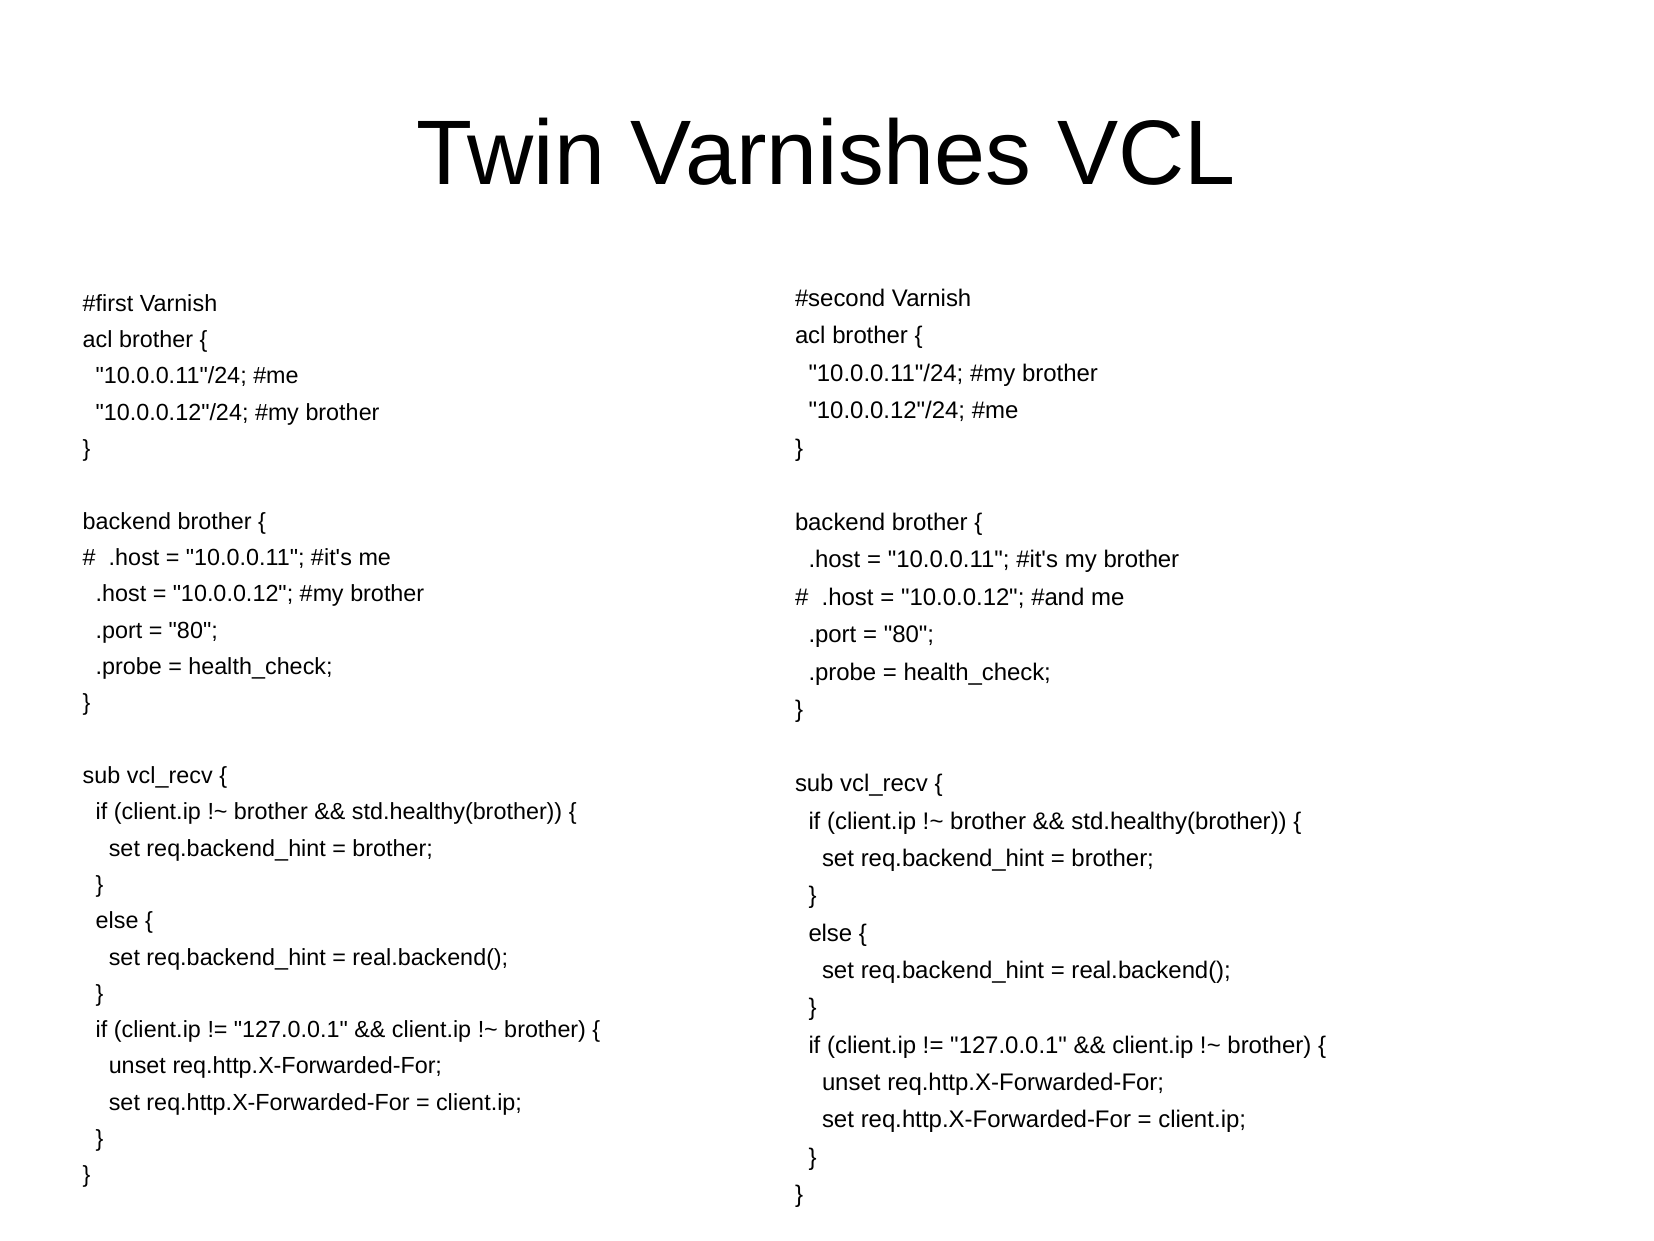

# Twin Varnishes VCL
#second Varnish
acl brother {
 "10.0.0.11"/24; #my brother
 "10.0.0.12"/24; #me
}
backend brother {
 .host = "10.0.0.11"; #it's my brother
# .host = "10.0.0.12"; #and me
 .port = "80";
 .probe = health_check;
}
sub vcl_recv {
 if (client.ip !~ brother && std.healthy(brother)) {
 set req.backend_hint = brother;
 }
 else {
 set req.backend_hint = real.backend();
 }
 if (client.ip != "127.0.0.1" && client.ip !~ brother) {
 unset req.http.X-Forwarded-For;
 set req.http.X-Forwarded-For = client.ip;
 }
}
#first Varnish
acl brother {
 "10.0.0.11"/24; #me
 "10.0.0.12"/24; #my brother
}
backend brother {
# .host = "10.0.0.11"; #it's me
 .host = "10.0.0.12"; #my brother
 .port = "80";
 .probe = health_check;
}
sub vcl_recv {
 if (client.ip !~ brother && std.healthy(brother)) {
 set req.backend_hint = brother;
 }
 else {
 set req.backend_hint = real.backend();
 }
 if (client.ip != "127.0.0.1" && client.ip !~ brother) {
 unset req.http.X-Forwarded-For;
 set req.http.X-Forwarded-For = client.ip;
 }
}